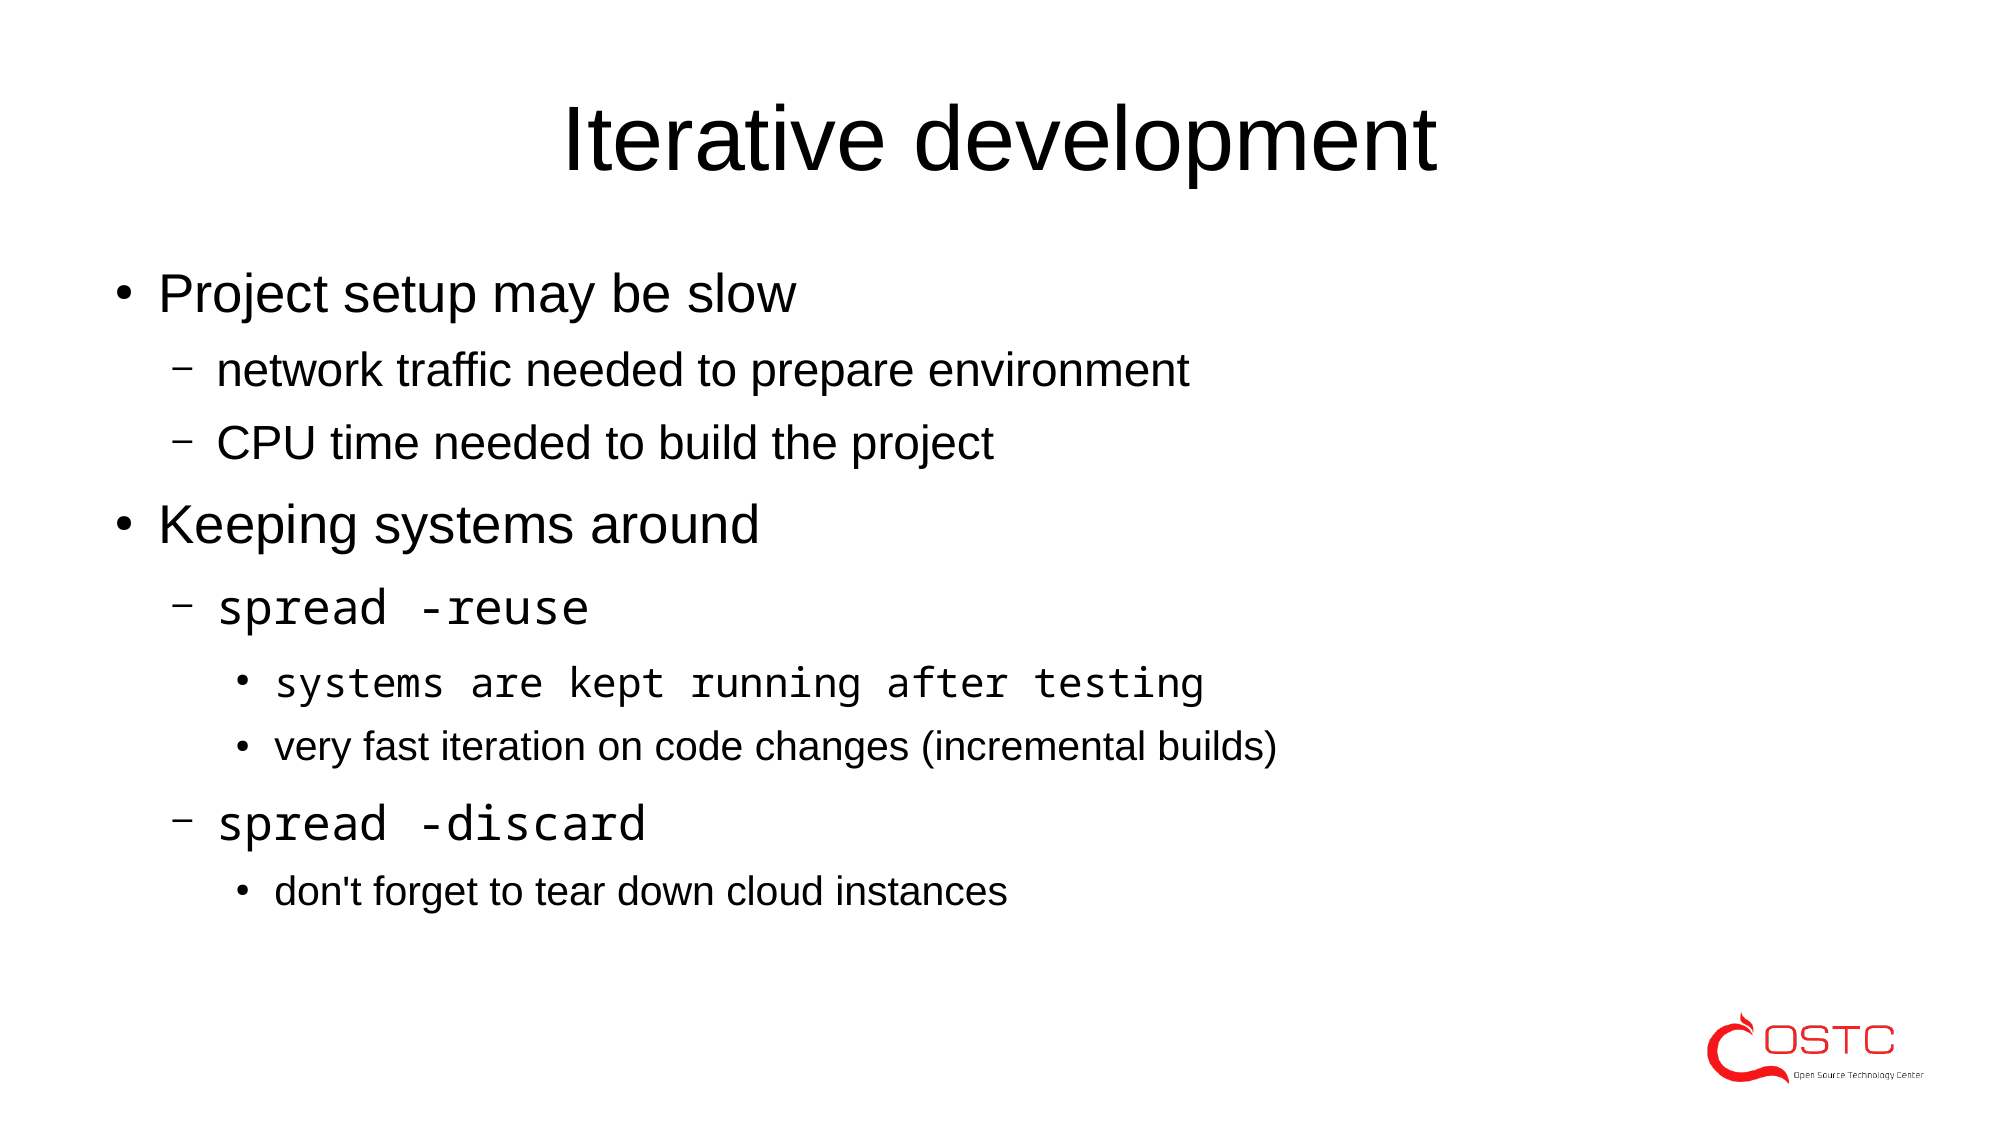

# Iterative development
Project setup may be slow
network traffic needed to prepare environment
CPU time needed to build the project
Keeping systems around
spread -reuse
systems are kept running after testing
very fast iteration on code changes (incremental builds)
spread -discard
don't forget to tear down cloud instances